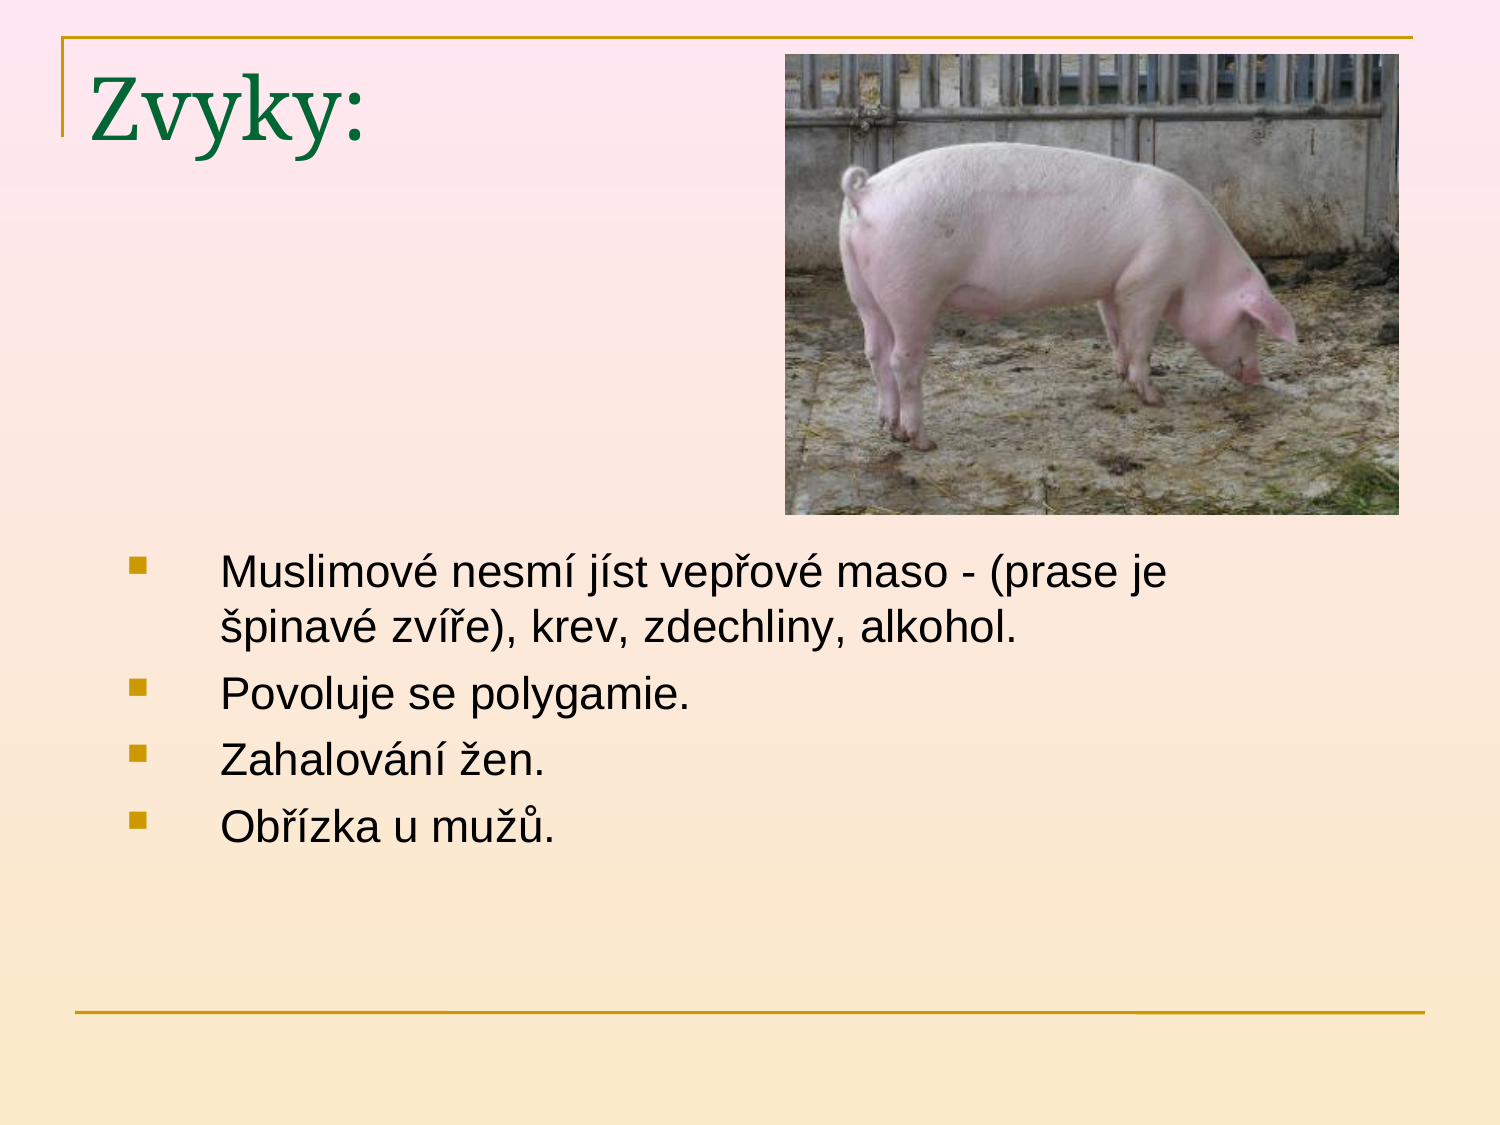

# Zvyky:
Muslimové nesmí jíst vepřové maso - (prase je špinavé zvíře), krev, zdechliny, alkohol.
Povoluje se polygamie.
Zahalování žen.
Obřízka u mužů.